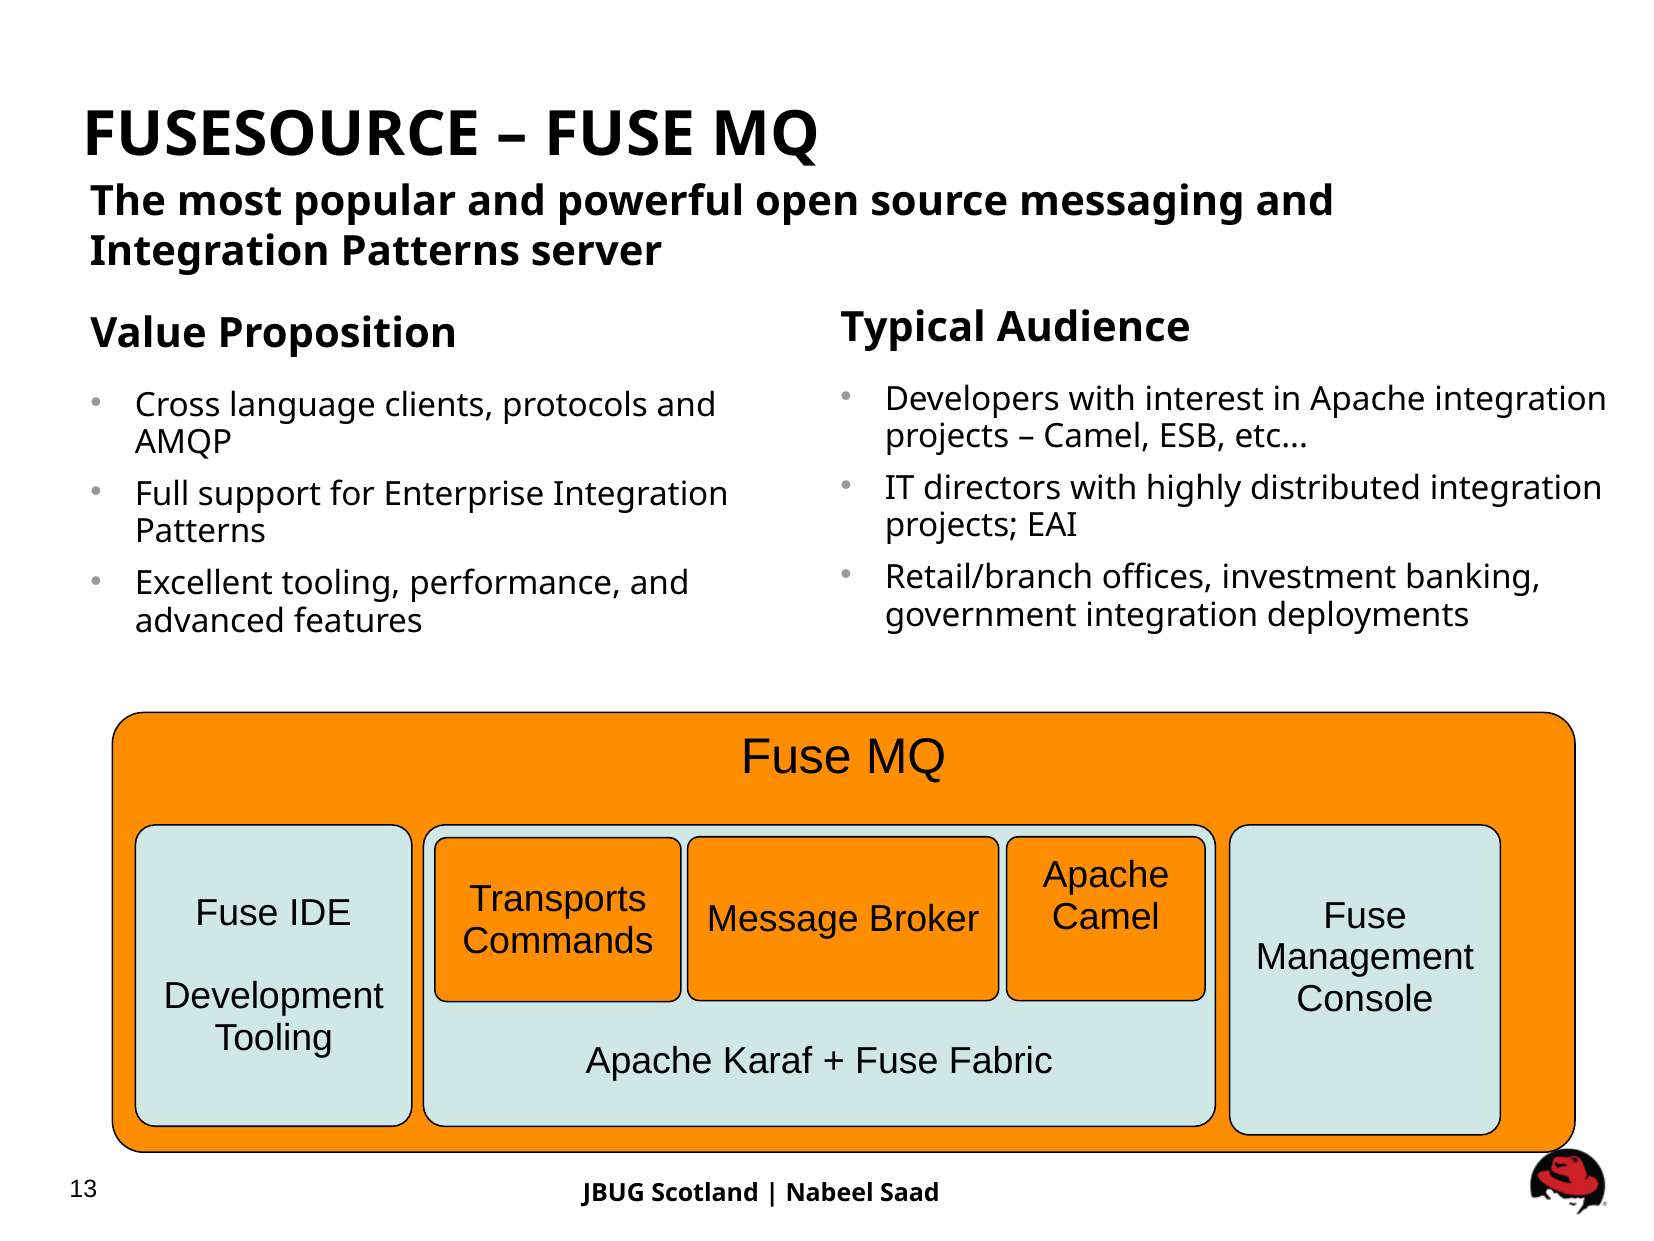

# FUSESOURCE – FUSE MQ
The most popular and powerful open source messaging and Integration Patterns server
Typical Audience
Developers with interest in Apache integration projects – Camel, ESB, etc...
IT directors with highly distributed integration projects; EAI
Retail/branch offices, investment banking, government integration deployments
Value Proposition
Cross language clients, protocols and AMQP
Full support for Enterprise Integration Patterns
Excellent tooling, performance, and advanced features
Fuse MQ
Apache Karaf + Fuse Fabric
Fuse IDE
Development Tooling
Fuse Management Console
Message Broker
Apache Camel
Transports
Commands